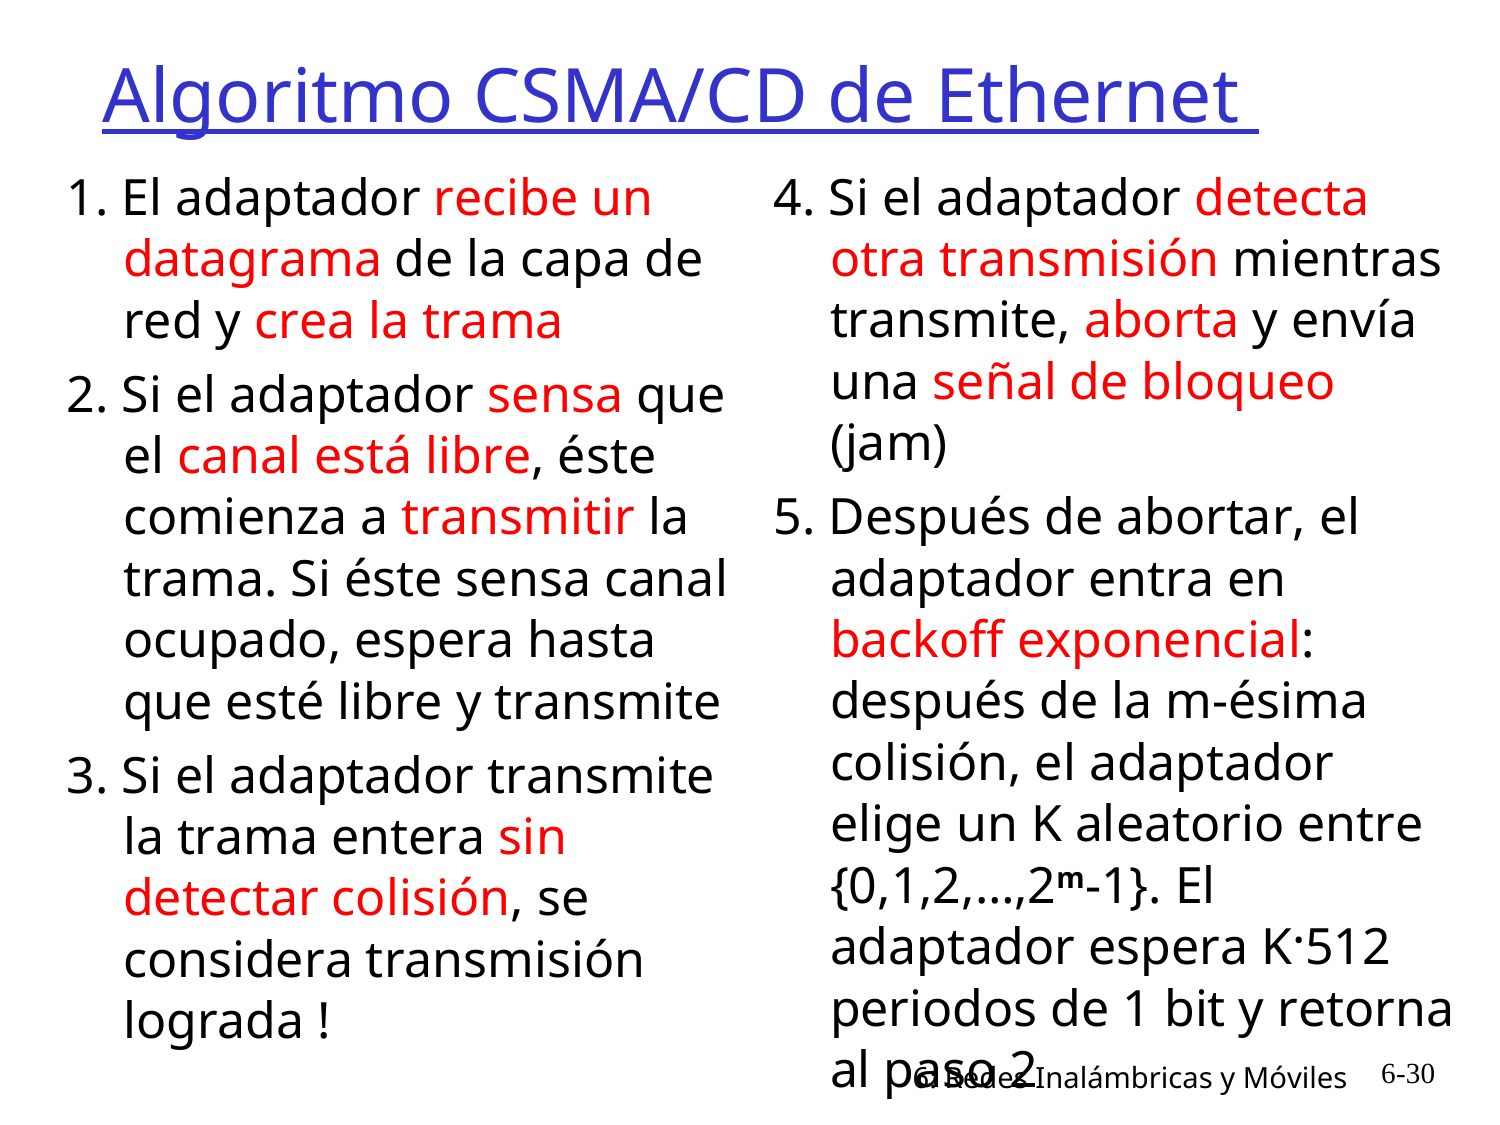

# Algoritmo CSMA/CD de Ethernet
4. Si el adaptador detecta otra transmisión mientras transmite, aborta y envía una señal de bloqueo (jam)
5. Después de abortar, el adaptador entra en backoff exponencial: después de la m-ésima colisión, el adaptador elige un K aleatorio entre
{0,1,2,…,2m-1}. El adaptador espera K·512 periodos de 1 bit y retorna al paso 2
1. El adaptador recibe un datagrama de la capa de red y crea la trama
2. Si el adaptador sensa que el canal está libre, éste comienza a transmitir la trama. Si éste sensa canal ocupado, espera hasta que esté libre y transmite
3. Si el adaptador transmite la trama entera sin detectar colisión, se considera transmisión lograda !
30